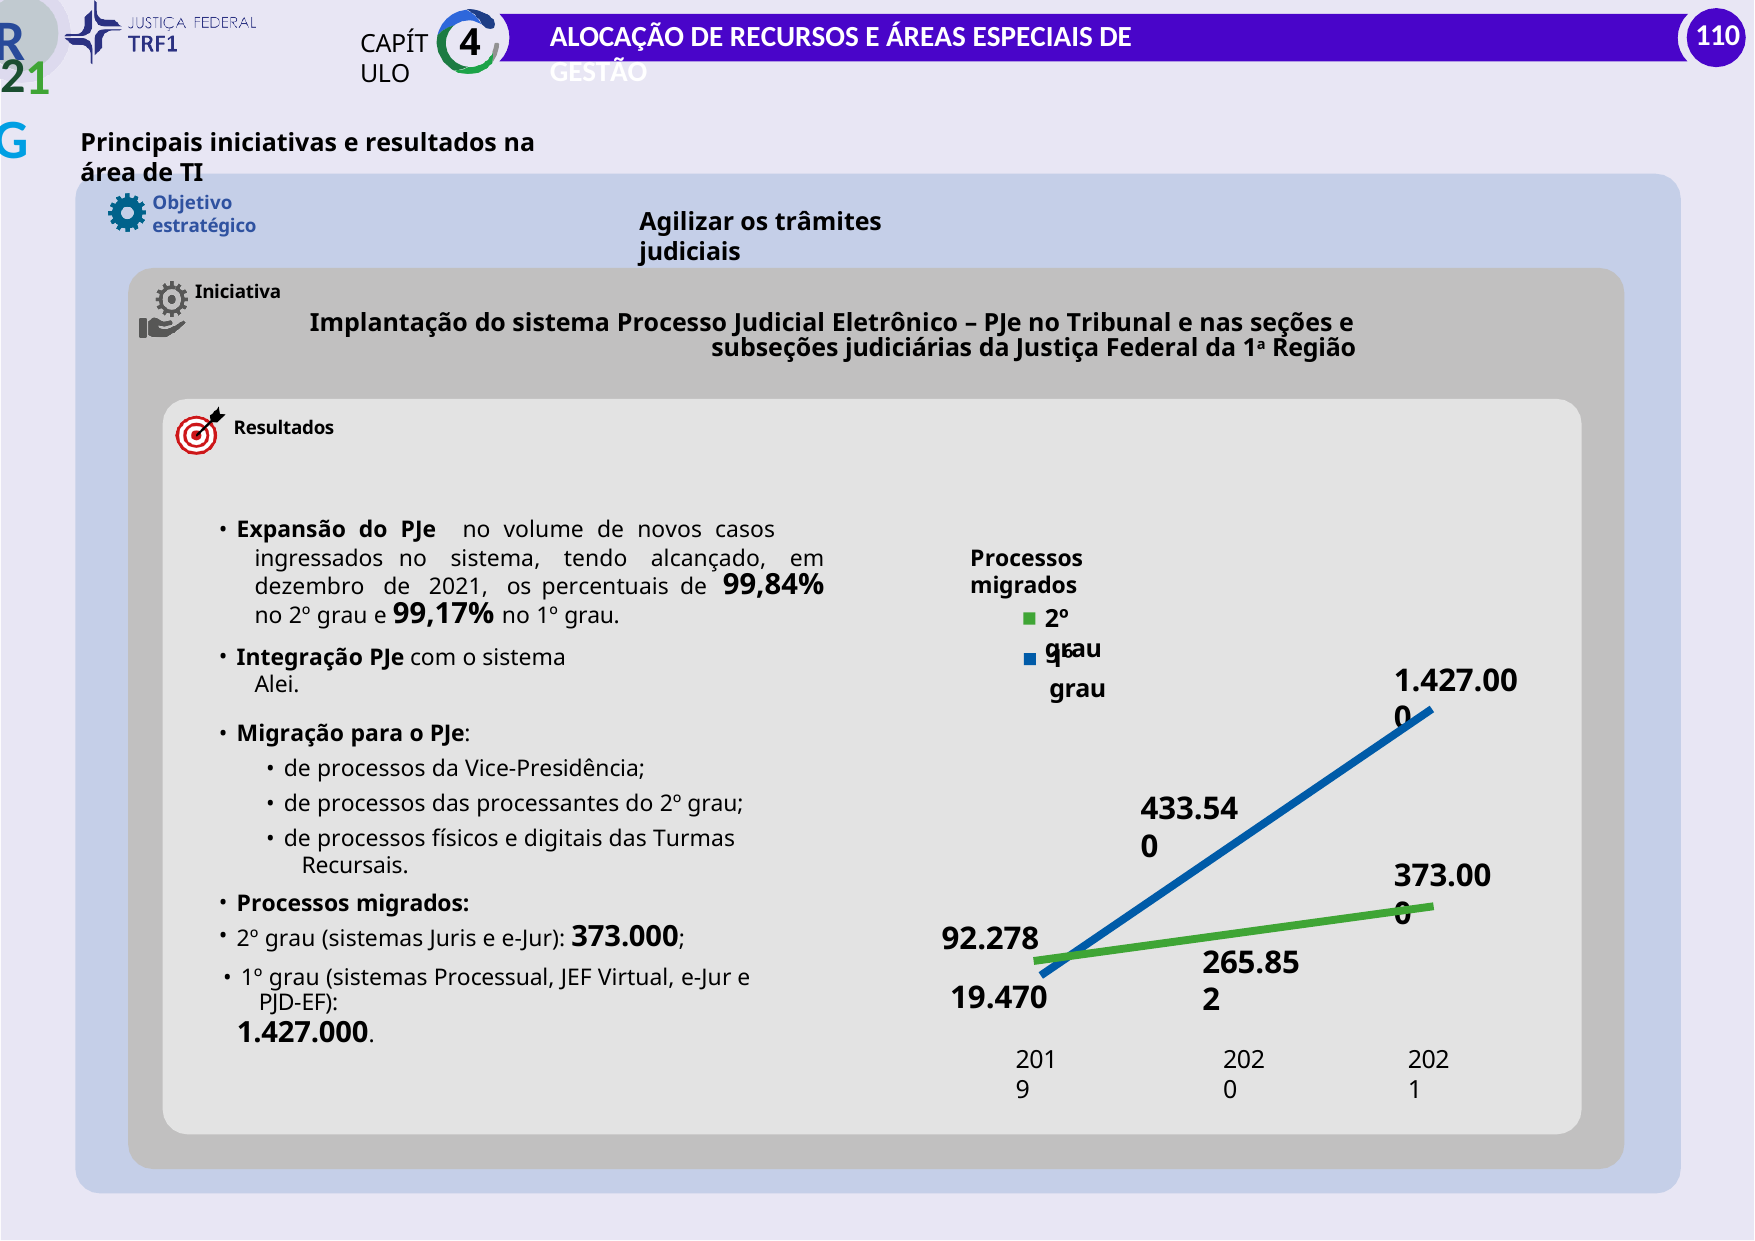

RG
110
21
ALOCAÇÃO DE RECURSOS E ÁREAS ESPECIAIS DE GESTÃO
4
CAPÍTULO
Principais iniciativas e resultados na área de TI
Objetivo estratégico
Agilizar os trâmites judiciais
Iniciativa
Implantação do sistema Processo Judicial Eletrônico – PJe no Tribunal e nas seções e subseções judiciárias da Justiça Federal da 1a Região
Resultados
Expansão do PJe no volume de novos casos ingressados no sistema, tendo alcançado, em dezembro de 2021, os percentuais de 99,84% no 2º grau e 99,17% no 1º grau.
Processos migrados
2º grau
Integração PJe com o sistema Alei.
1º grau
1.427.000
Migração para o PJe:
de processos da Vice-Presidência;
de processos das processantes do 2º grau;
de processos físicos e digitais das Turmas Recursais.
433.540
373.000
Processos migrados:
2º grau (sistemas Juris e e-Jur): 373.000;
1º grau (sistemas Processual, JEF Virtual, e-Jur e PJD-EF):
1.427.000.
92.278
19.470
2019
265.852
2020
2021